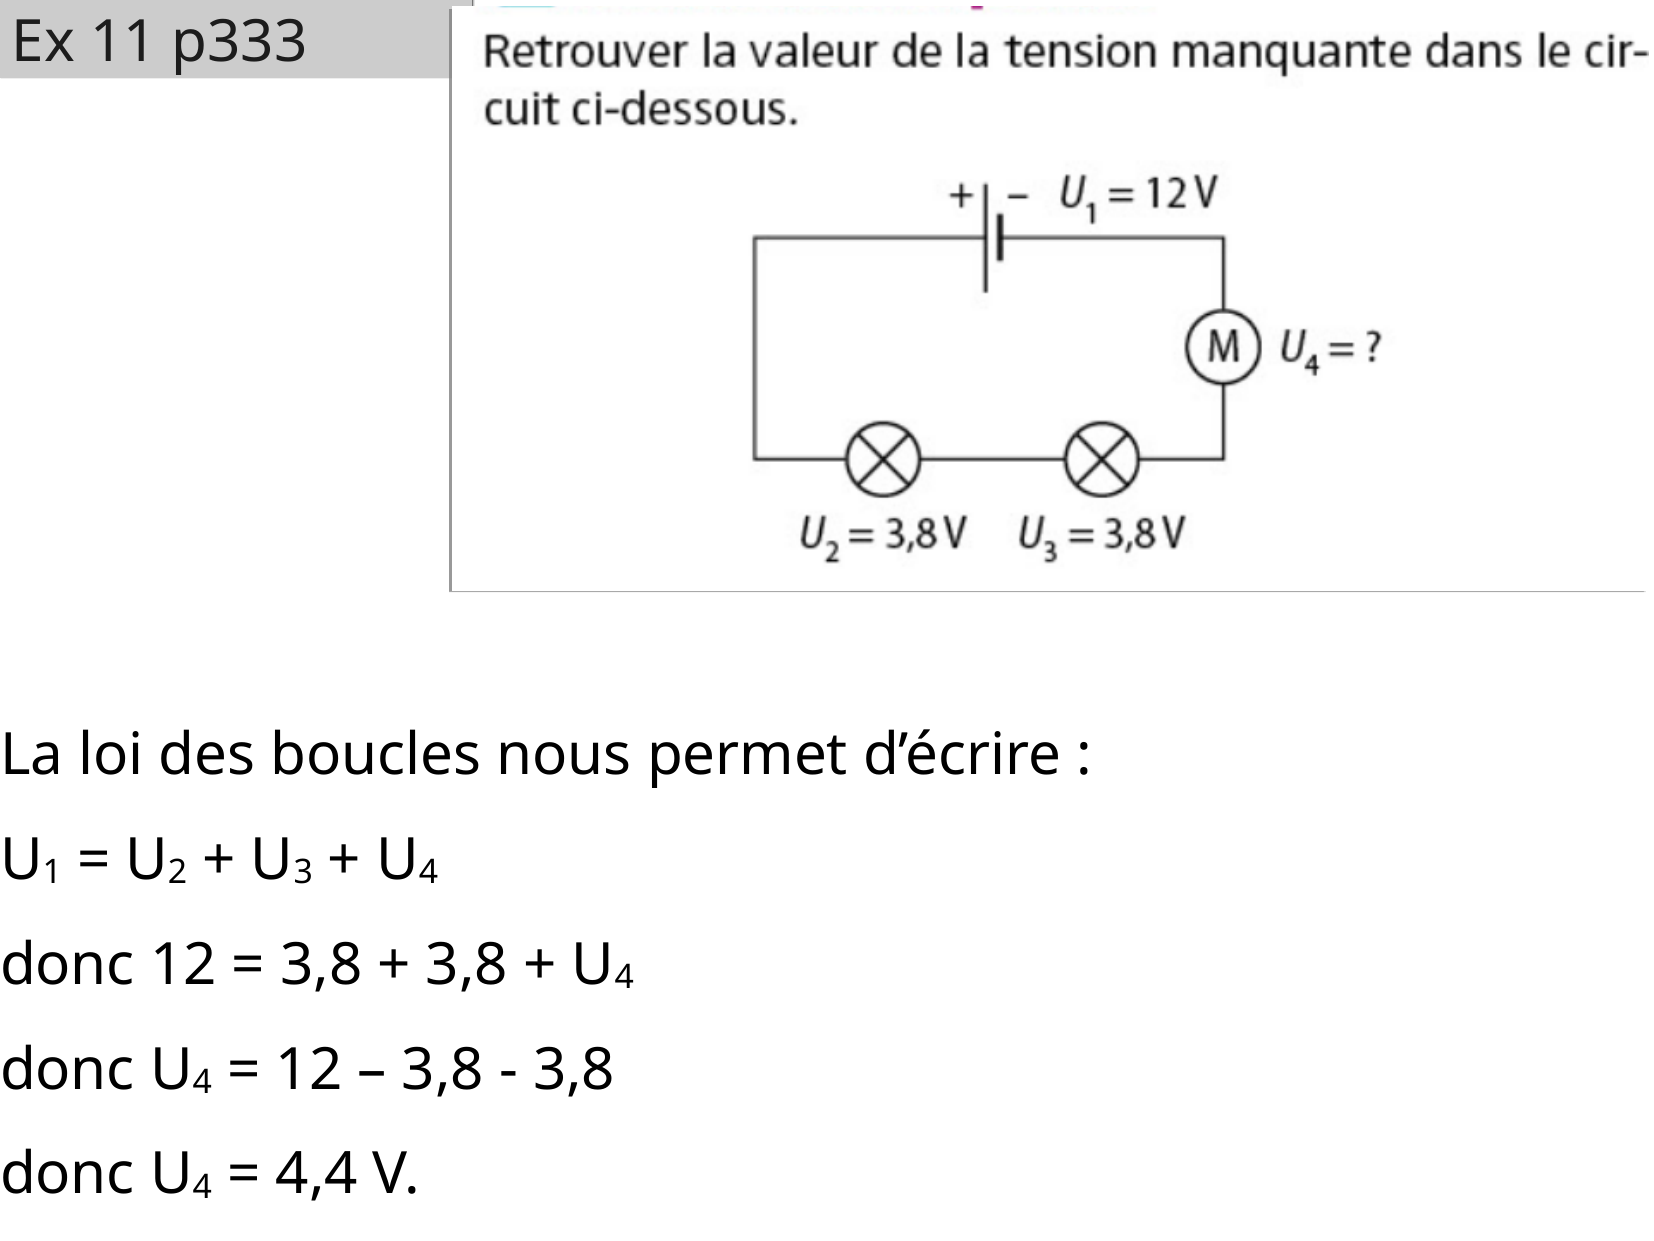

# Ex 11 p333
La loi des boucles nous permet d’écrire :
U1 = U2 + U3 + U4
donc 12 = 3,8 + 3,8 + U4
donc U4 = 12 – 3,8 - 3,8
donc U4 = 4,4 V.